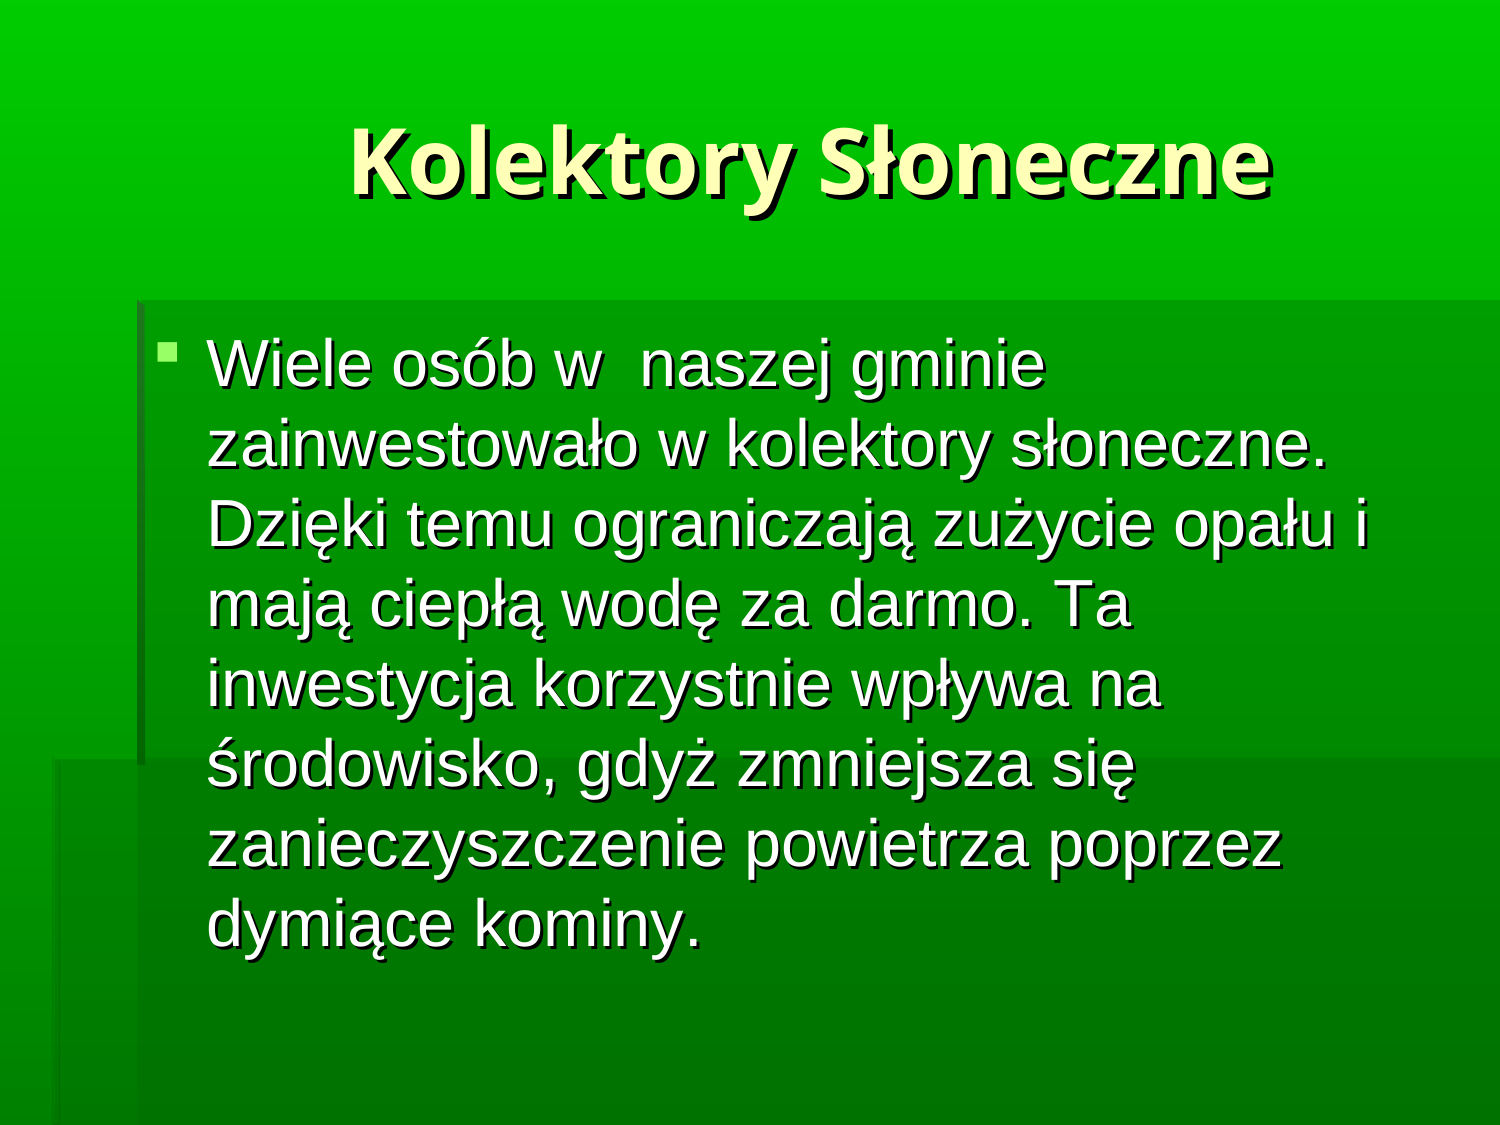

# Kolektory Słoneczne
Wiele osób w naszej gminie zainwestowało w kolektory słoneczne. Dzięki temu ograniczają zużycie opału i mają ciepłą wodę za darmo. Ta inwestycja korzystnie wpływa na środowisko, gdyż zmniejsza się zanieczyszczenie powietrza poprzez dymiące kominy.